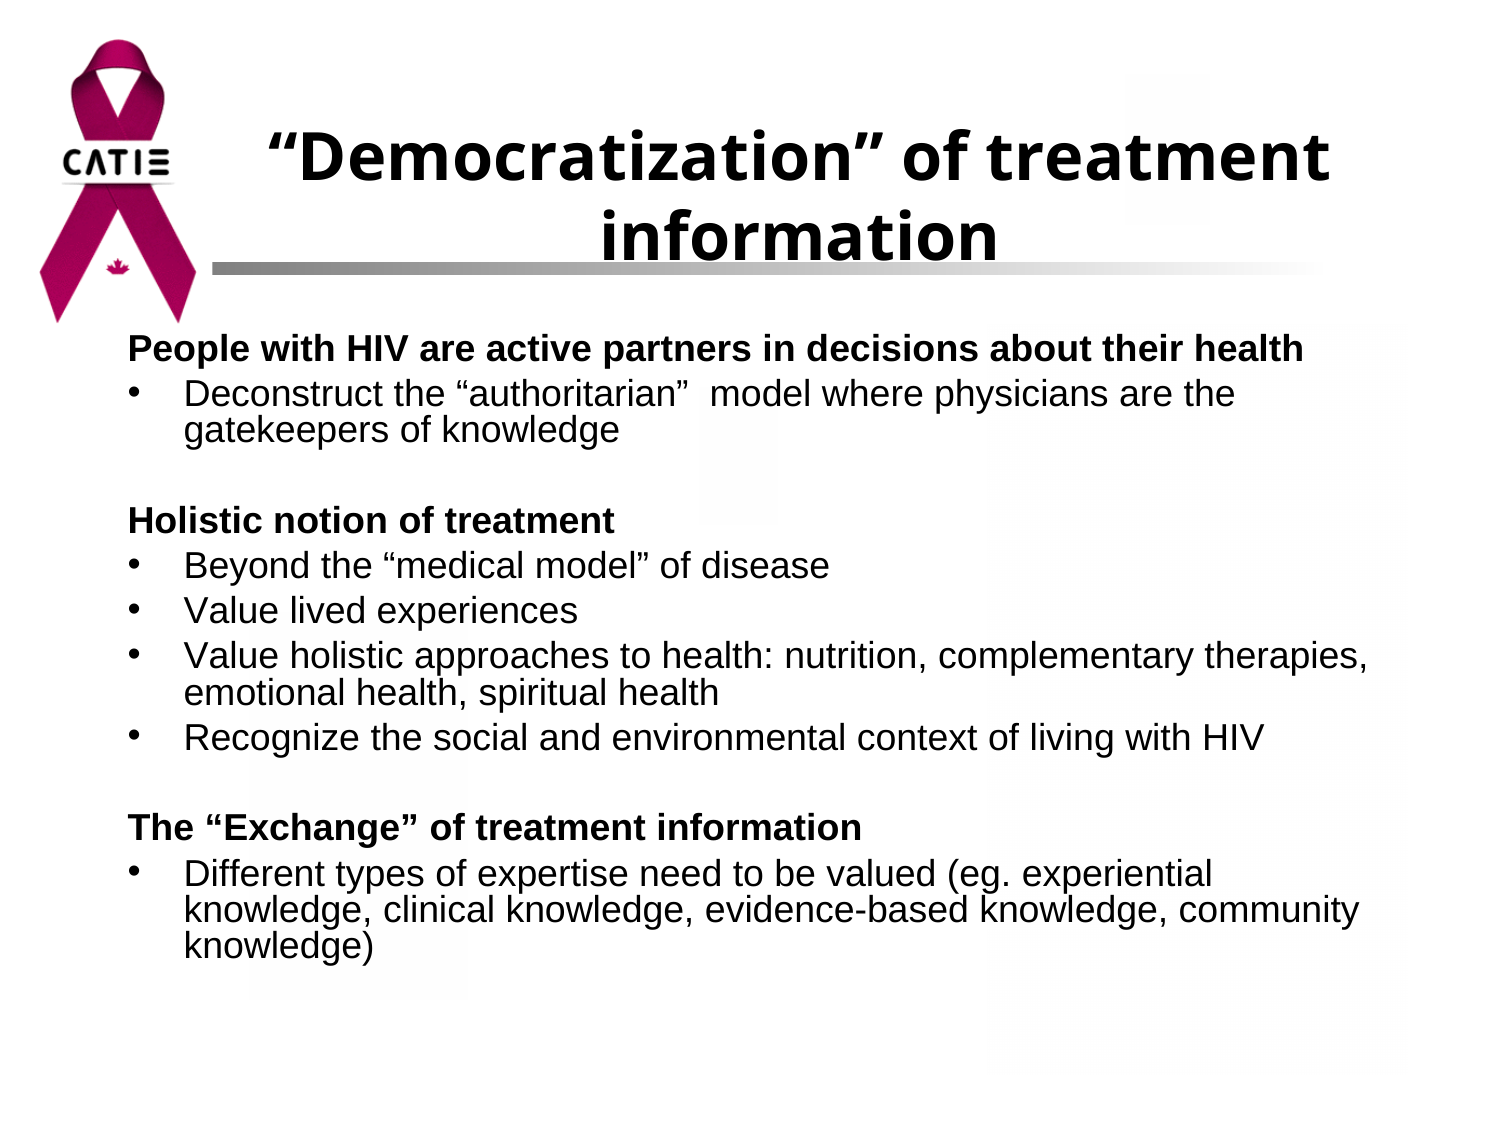

# “Democratization” of treatment information
People with HIV are active partners in decisions about their health
Deconstruct the “authoritarian” model where physicians are the gatekeepers of knowledge
Holistic notion of treatment
Beyond the “medical model” of disease
Value lived experiences
Value holistic approaches to health: nutrition, complementary therapies, emotional health, spiritual health
Recognize the social and environmental context of living with HIV
The “Exchange” of treatment information
Different types of expertise need to be valued (eg. experiential knowledge, clinical knowledge, evidence-based knowledge, community knowledge)